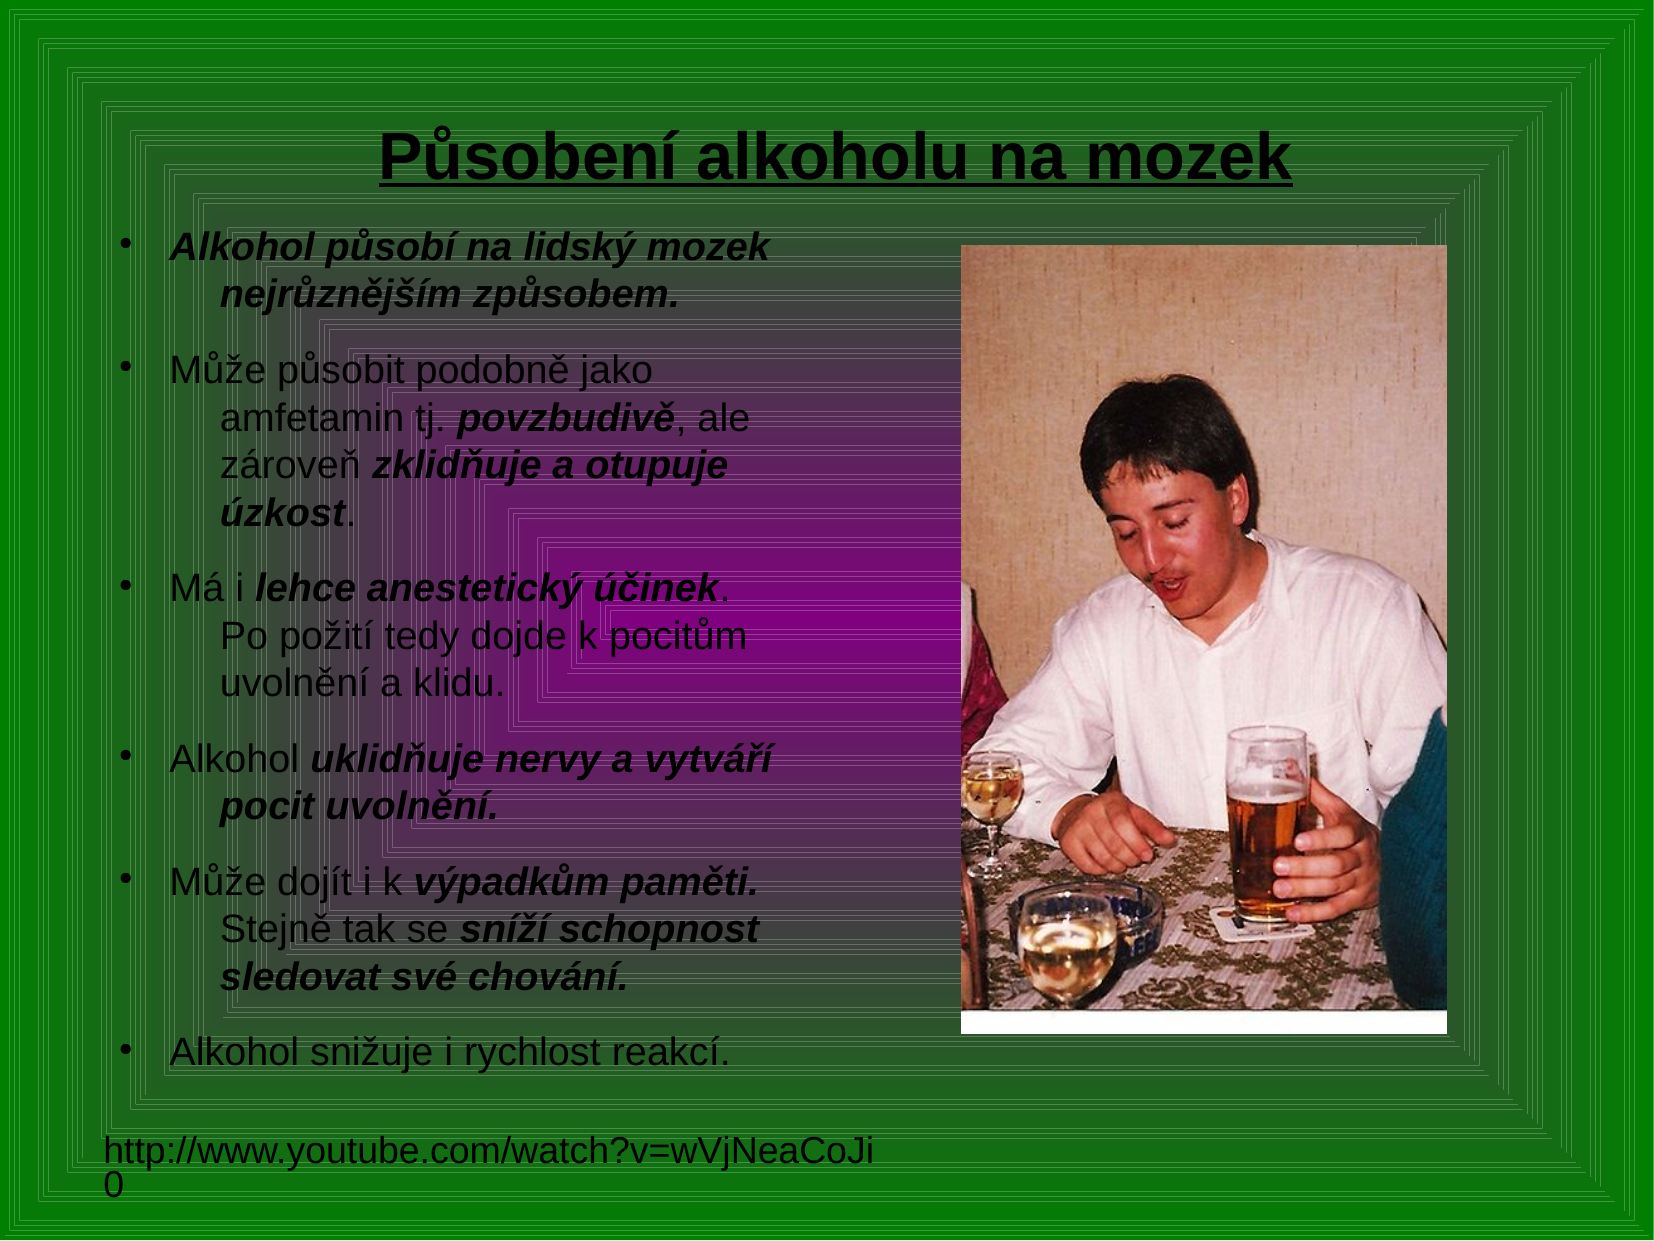

# Působení alkoholu na mozek
Alkohol působí na lidský mozek nejrůznějším způsobem.
Může působit podobně jako amfetamin tj. povzbudivě, ale zároveň zklidňuje a otupuje úzkost.
Má i lehce anestetický účinek. Po požití tedy dojde k pocitům uvolnění a klidu.
Alkohol uklidňuje nervy a vytváří pocit uvolnění.
Může dojít i k výpadkům paměti. Stejně tak se sníží schopnost sledovat své chování.
Alkohol snižuje i rychlost reakcí.
http://www.youtube.com/watch?v=wVjNeaCoJi0